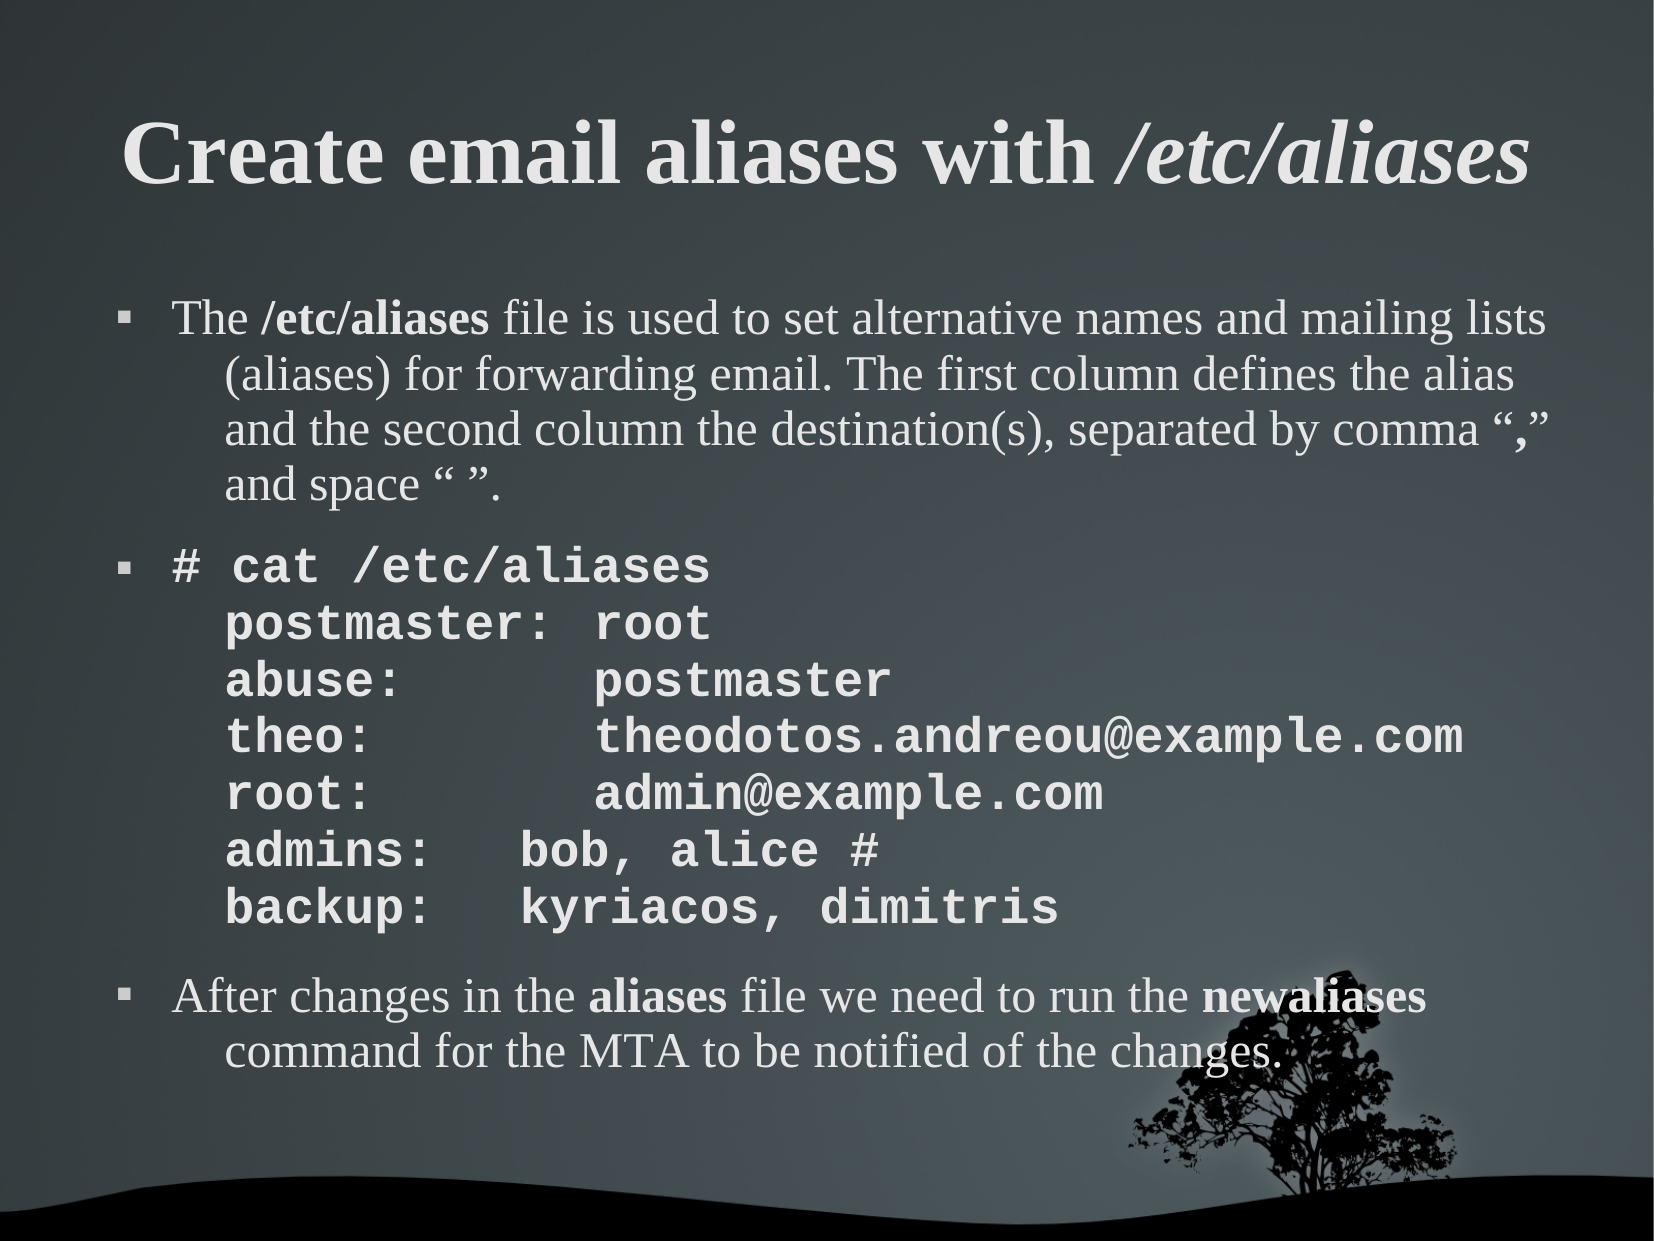

# Create email aliases with /etc/aliases
The /etc/aliases file is used to set alternative names and mailing lists (aliases) for forwarding email. The first column defines the alias and the second column the destination(s), separated by comma “,” and space “ ”.
# cat /etc/aliases postmaster:	root abuse:			postmaster theo: 			theodotos.andreou@example.com root:			admin@example.com admins:		bob, alice # backup:		kyriacos, dimitris
After changes in the aliases file we need to run the newaliases command for the MTA to be notified of the changes.